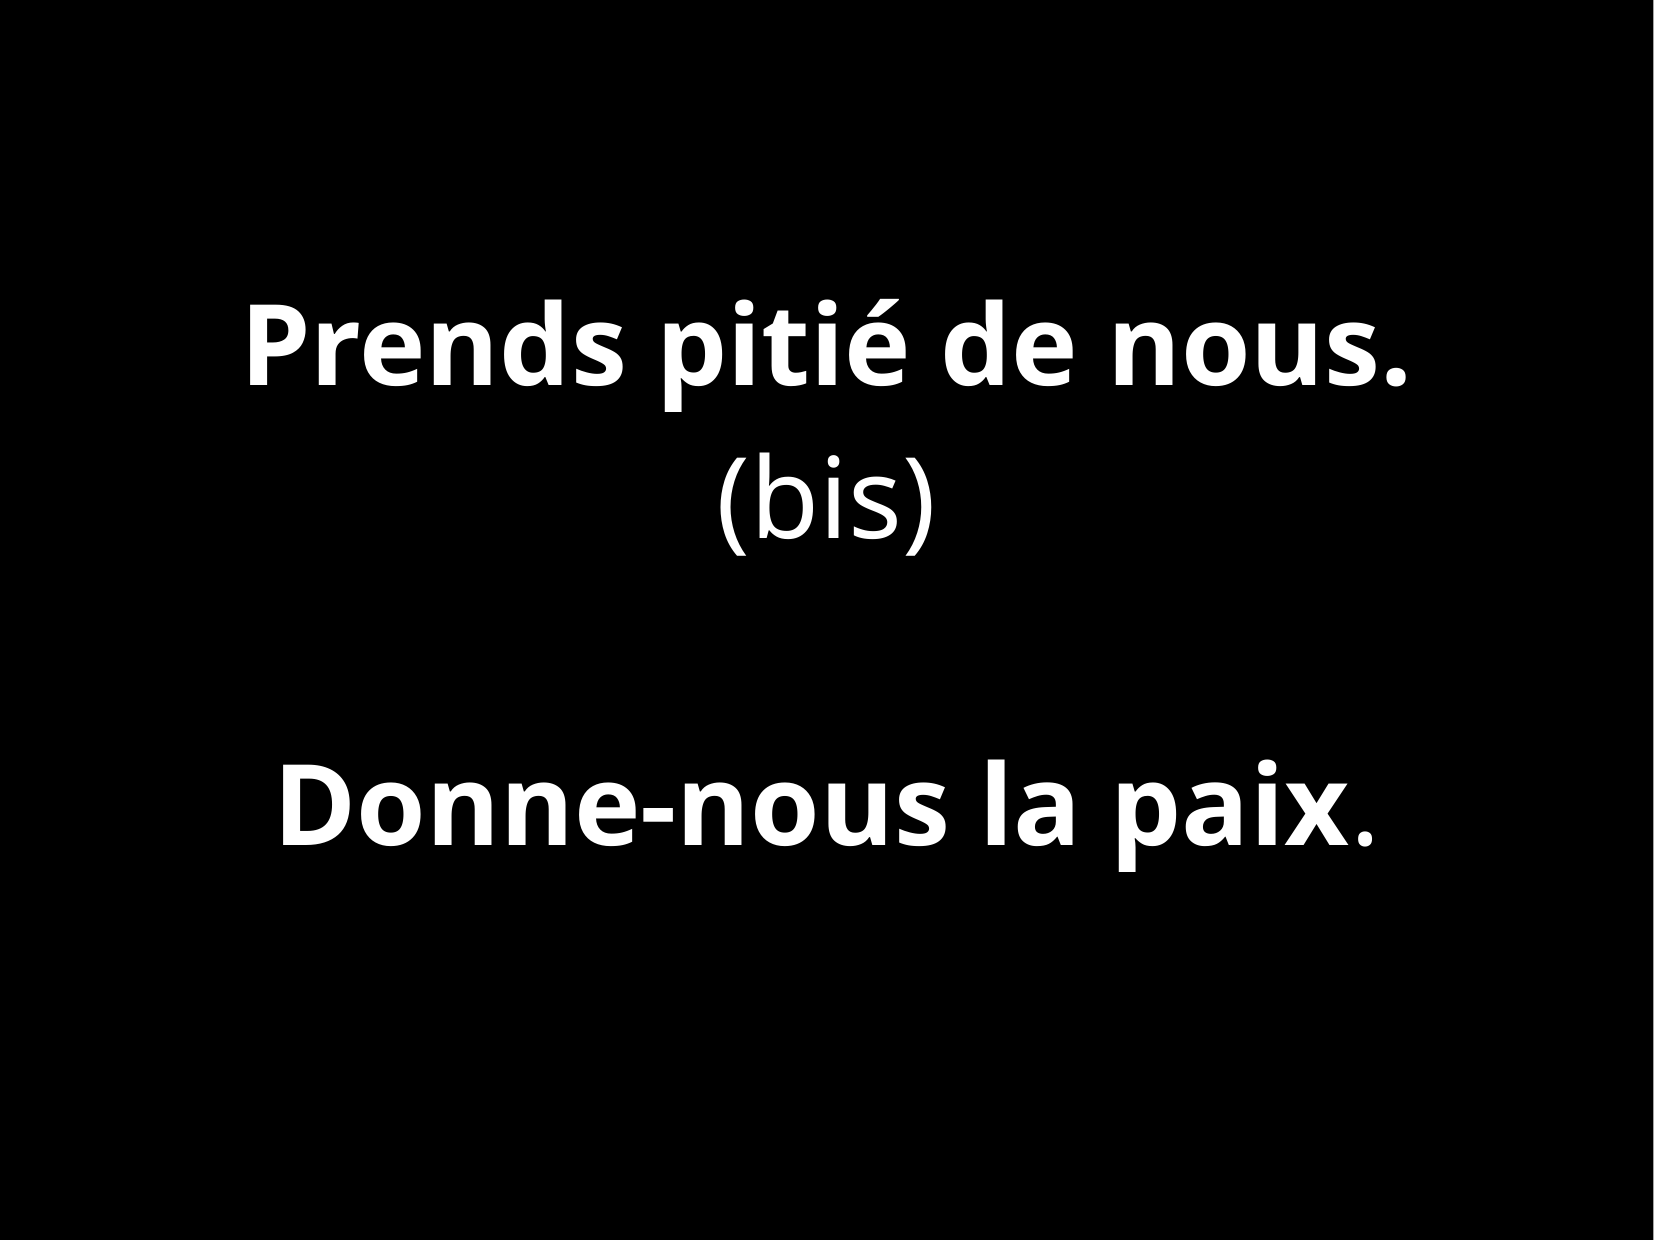

# Prends pitié de nous.
(bis)
Donne-nous la paix.